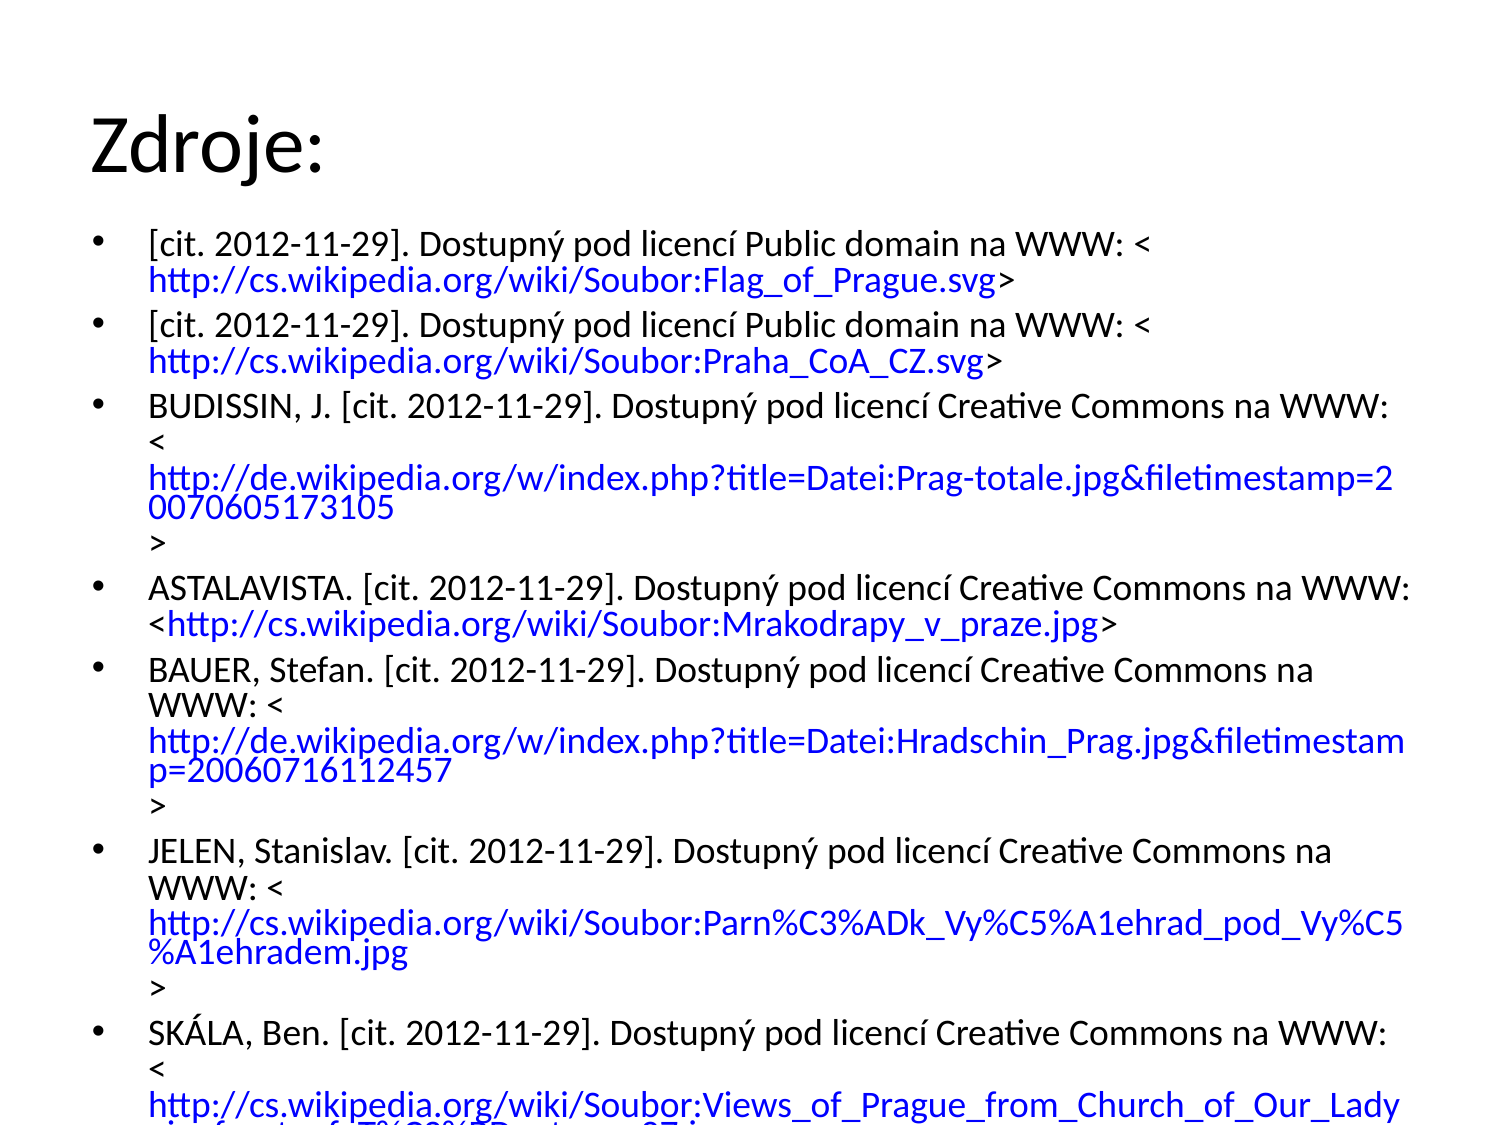

# Zdroje:
[cit. 2012-11-29]. Dostupný pod licencí Public domain na WWW: <http://cs.wikipedia.org/wiki/Soubor:Flag_of_Prague.svg>
[cit. 2012-11-29]. Dostupný pod licencí Public domain na WWW: <http://cs.wikipedia.org/wiki/Soubor:Praha_CoA_CZ.svg>
BUDISSIN, J. [cit. 2012-11-29]. Dostupný pod licencí Creative Commons na WWW: <http://de.wikipedia.org/w/index.php?title=Datei:Prag-totale.jpg&filetimestamp=20070605173105>
ASTALAVISTA. [cit. 2012-11-29]. Dostupný pod licencí Creative Commons na WWW: <http://cs.wikipedia.org/wiki/Soubor:Mrakodrapy_v_praze.jpg>
BAUER, Stefan. [cit. 2012-11-29]. Dostupný pod licencí Creative Commons na WWW: <http://de.wikipedia.org/w/index.php?title=Datei:Hradschin_Prag.jpg&filetimestamp=20060716112457>
JELEN, Stanislav. [cit. 2012-11-29]. Dostupný pod licencí Creative Commons na WWW: <http://cs.wikipedia.org/wiki/Soubor:Parn%C3%ADk_Vy%C5%A1ehrad_pod_Vy%C5%A1ehradem.jpg>
SKÁLA, Ben. [cit. 2012-11-29]. Dostupný pod licencí Creative Commons na WWW: <http://cs.wikipedia.org/wiki/Soubor:Views_of_Prague_from_Church_of_Our_Lady_in_front_of_T%C3%BDn_tower27.jpg>